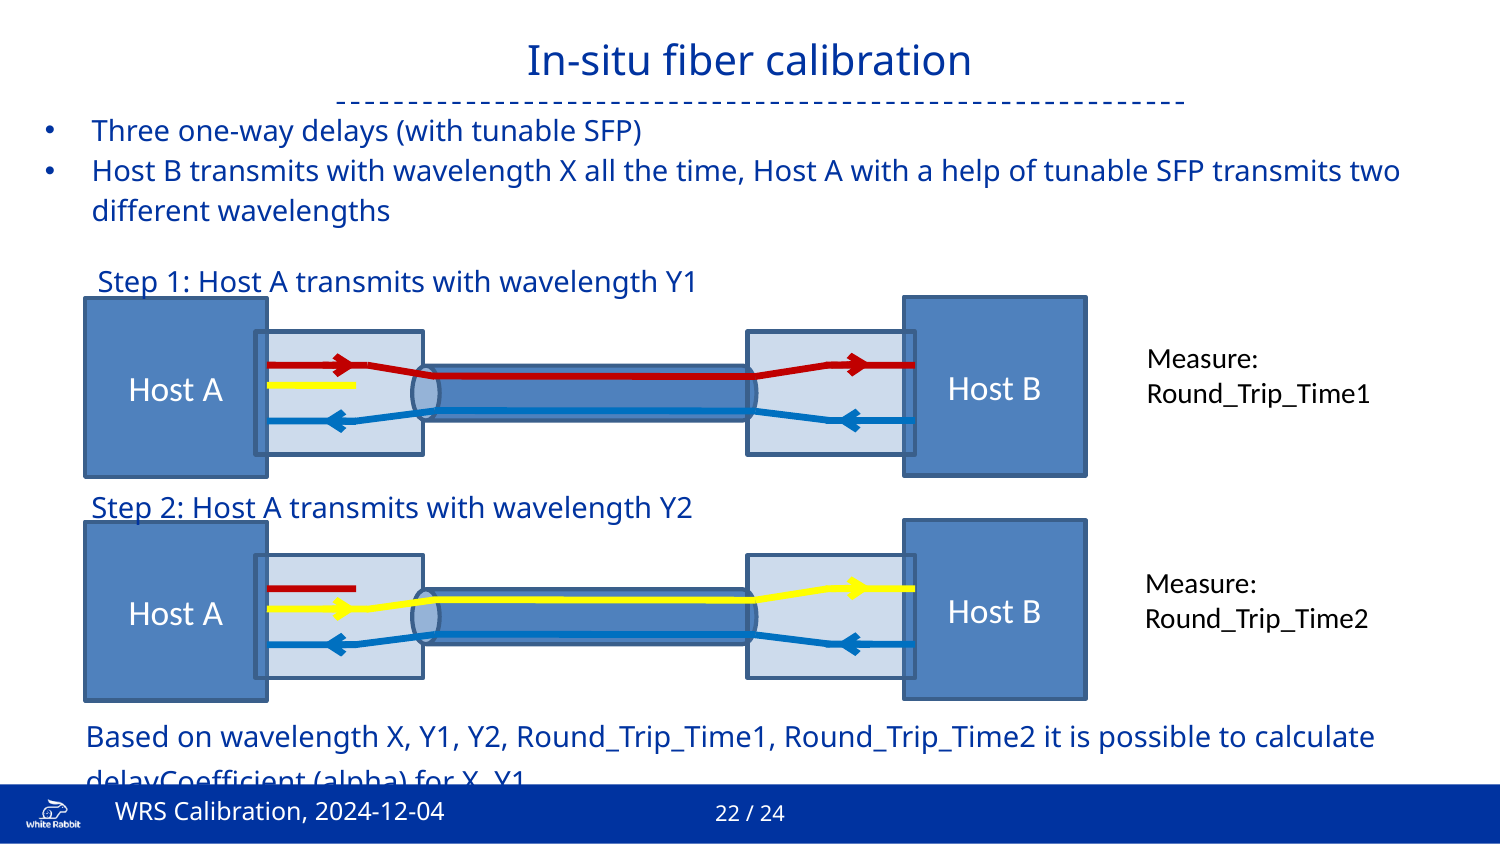

# In-situ fiber calibration
Three one-way delays (with tunable SFP)
Host B transmits with wavelength X all the time, Host A with a help of tunable SFP transmits two different wavelengths
Step 1: Host A transmits with wavelength Y1
Host B
Host A
Measure:
Round_Trip_Time1
Step 2: Host A transmits with wavelength Y2
Host B
Host A
Measure:
Round_Trip_Time2
Based on wavelength X, Y1, Y2, Round_Trip_Time1, Round_Trip_Time2 it is possible to calculate delayCoefficient (alpha) for X, Y1
WRS Calibration, 2024-12-04